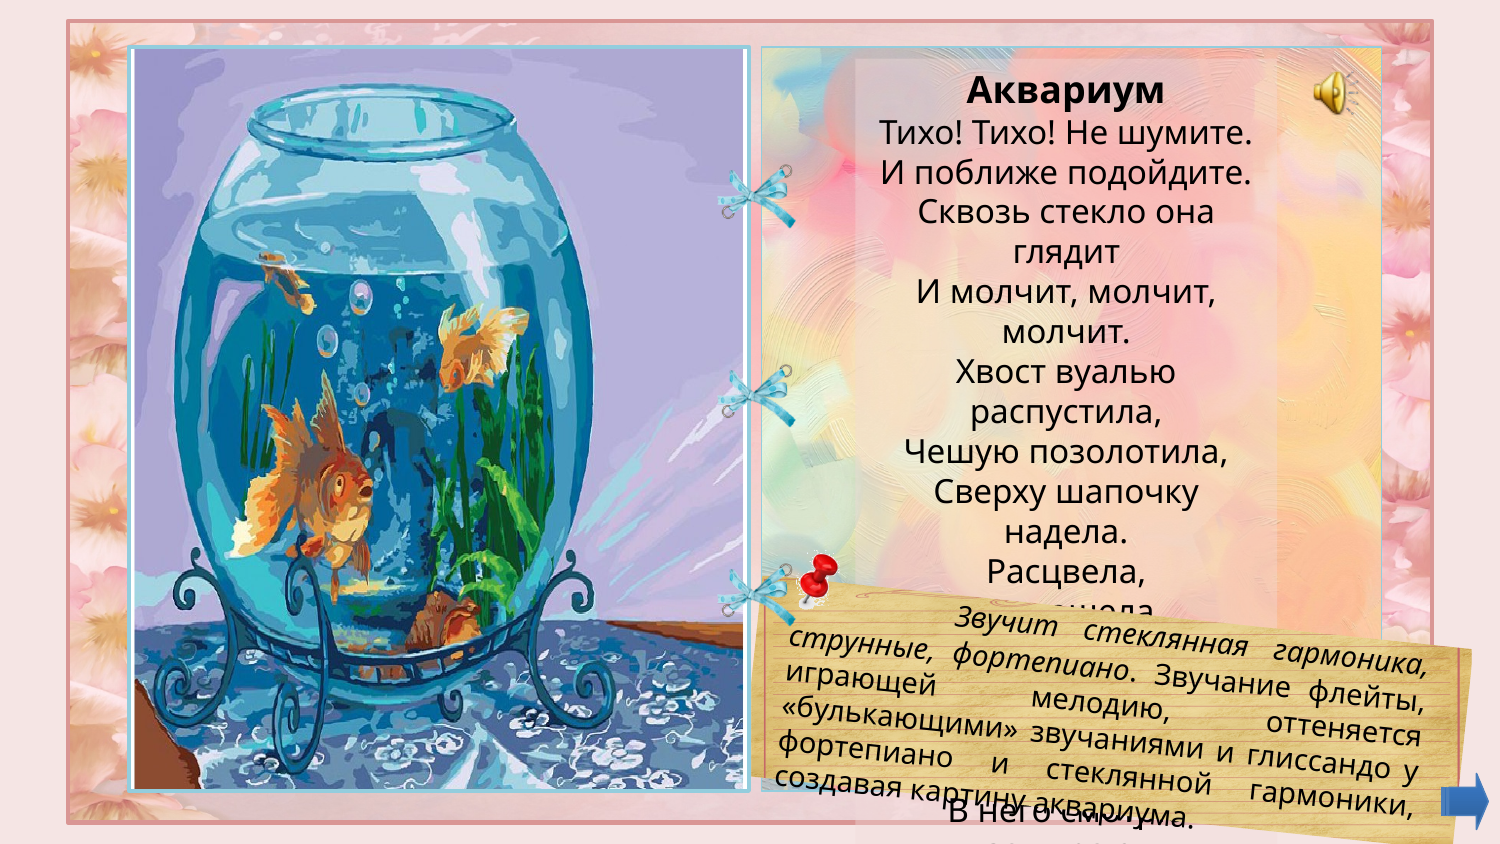

Аквариум
Тихо! Тихо! Не шумите.
И поближе подойдите.
Сквозь стекло она глядит
И молчит, молчит, молчит.
Хвост вуалью распустила,
Чешую позолотила,
Сверху шапочку надела.
Расцвела, похорошела...
Со всех сторон могу пройти,
Хрустальный домик обойти.
В него смотрю и замираю —
Живёт там рыбка золотая.
 Звучит стеклянная гармоника, струнные, фортепиано. Звучание флейты, играющей мелодию, оттеняется «булькающими» звучаниями и глиссандо у фортепиано и стеклянной гармоники, создавая картину аквариума.